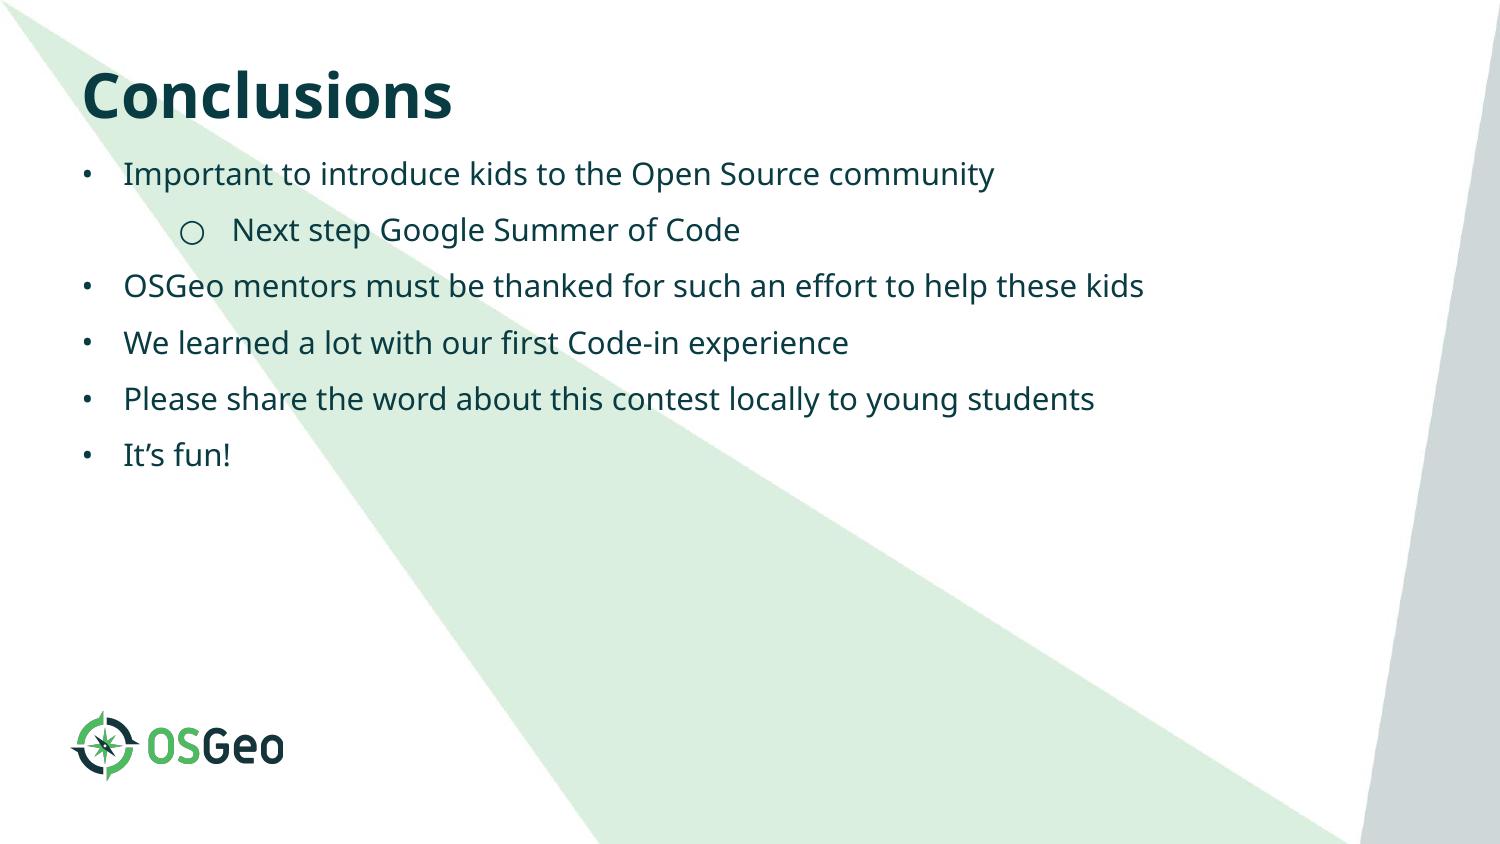

# Conclusions
Important to introduce kids to the Open Source community
Next step Google Summer of Code
OSGeo mentors must be thanked for such an effort to help these kids
We learned a lot with our first Code-in experience
Please share the word about this contest locally to young students
It’s fun!